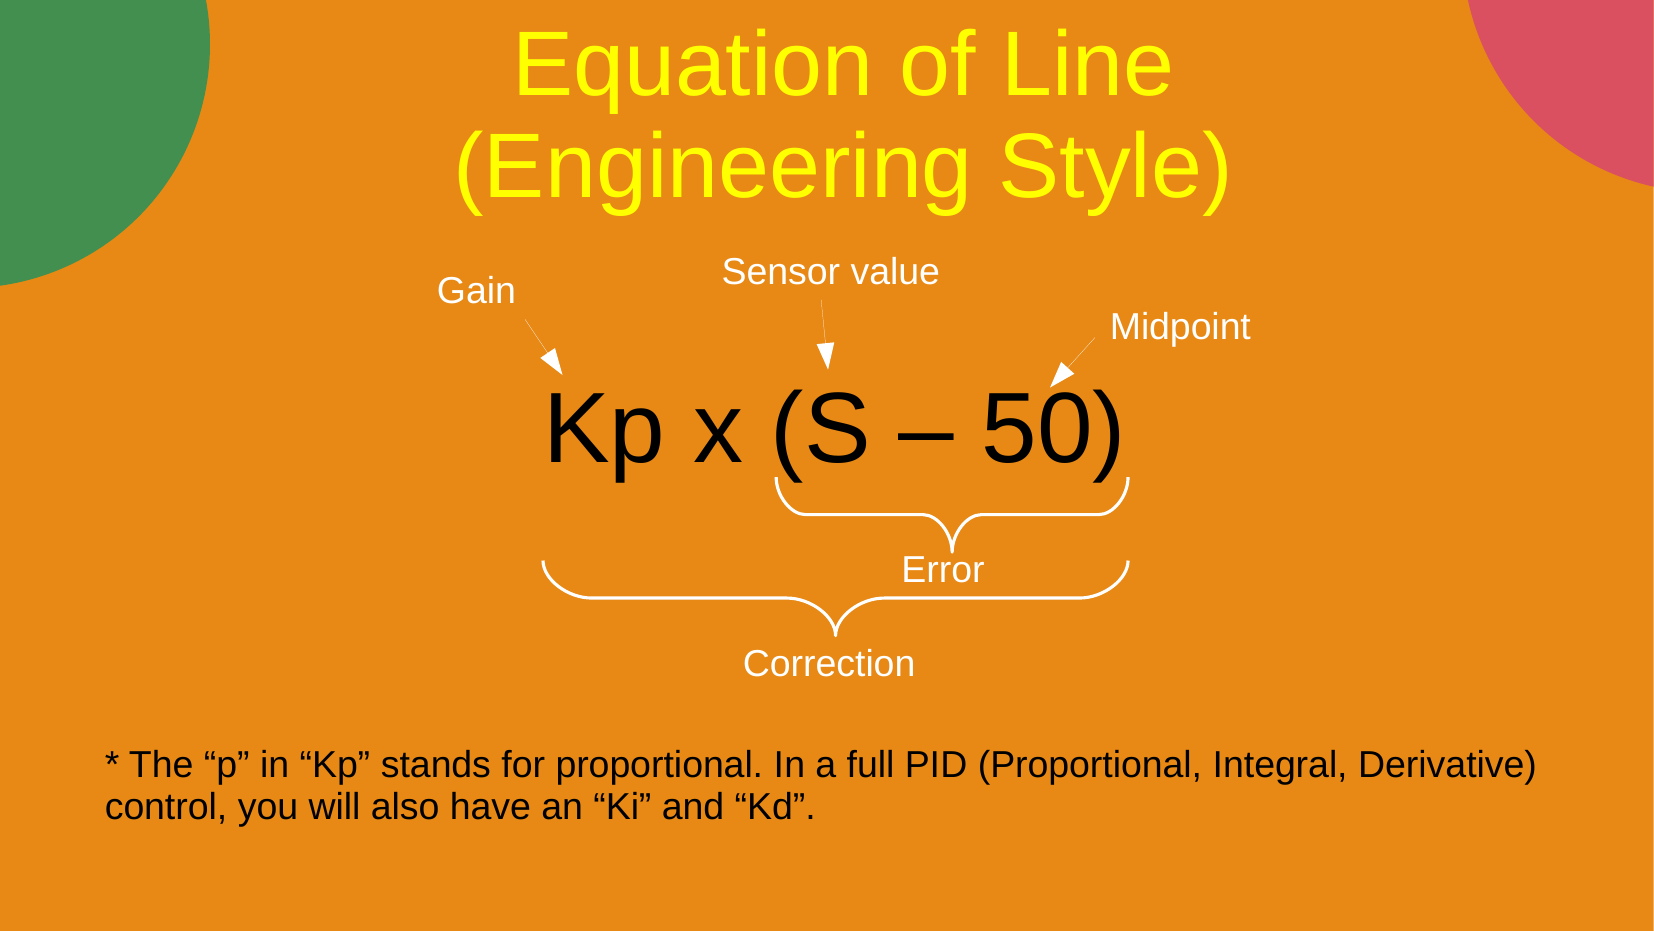

# Equation of Line (Engineering Style)
Sensor value
Gain
Midpoint
Kp x (S – 50)
Error
Correction
* The “p” in “Kp” stands for proportional. In a full PID (Proportional, Integral, Derivative) control, you will also have an “Ki” and “Kd”.